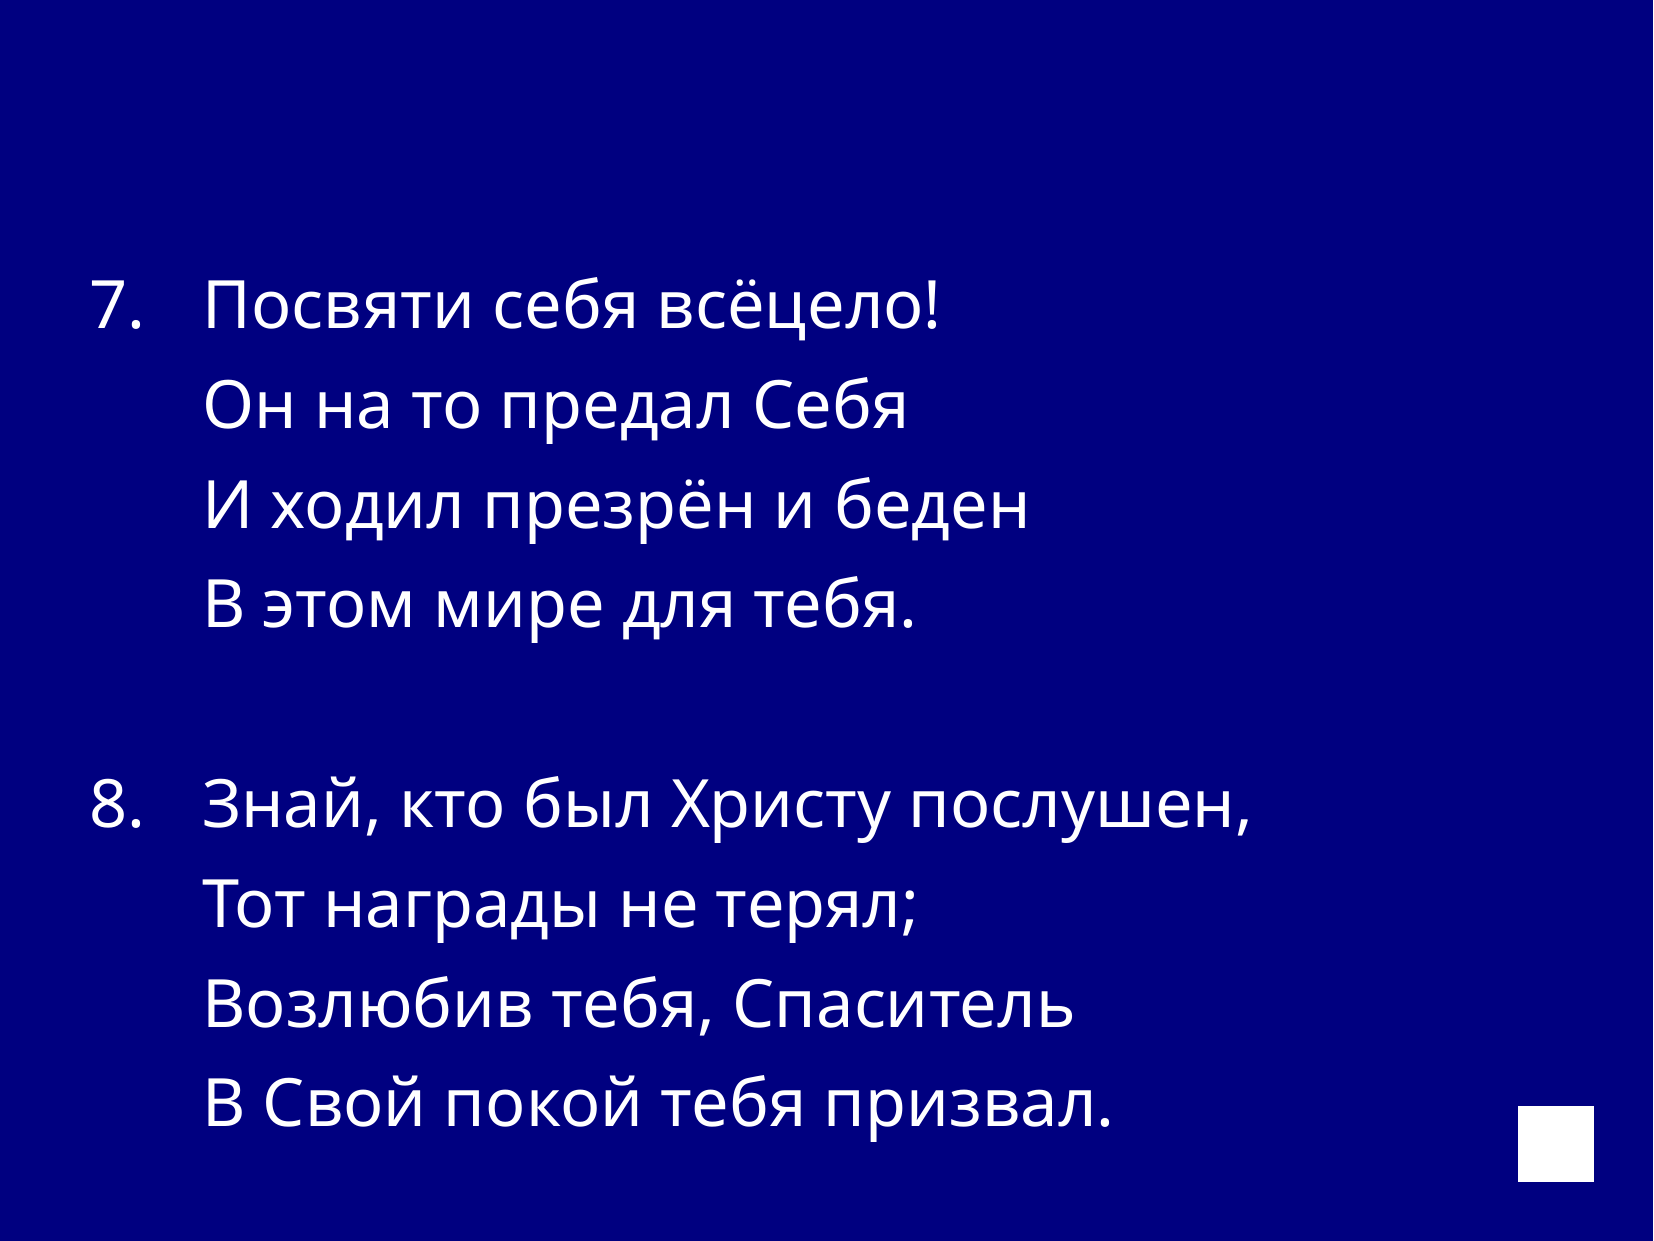

7.	Посвяти себя всёцело!
	Он на то предал Себя
	И ходил презрён и беден
	В этом мире для тебя.
8.	Знай, кто был Христу послушен,
	Тот награды не терял;
	Возлюбив тебя, Спаситель
	В Свой покой тебя призвал.